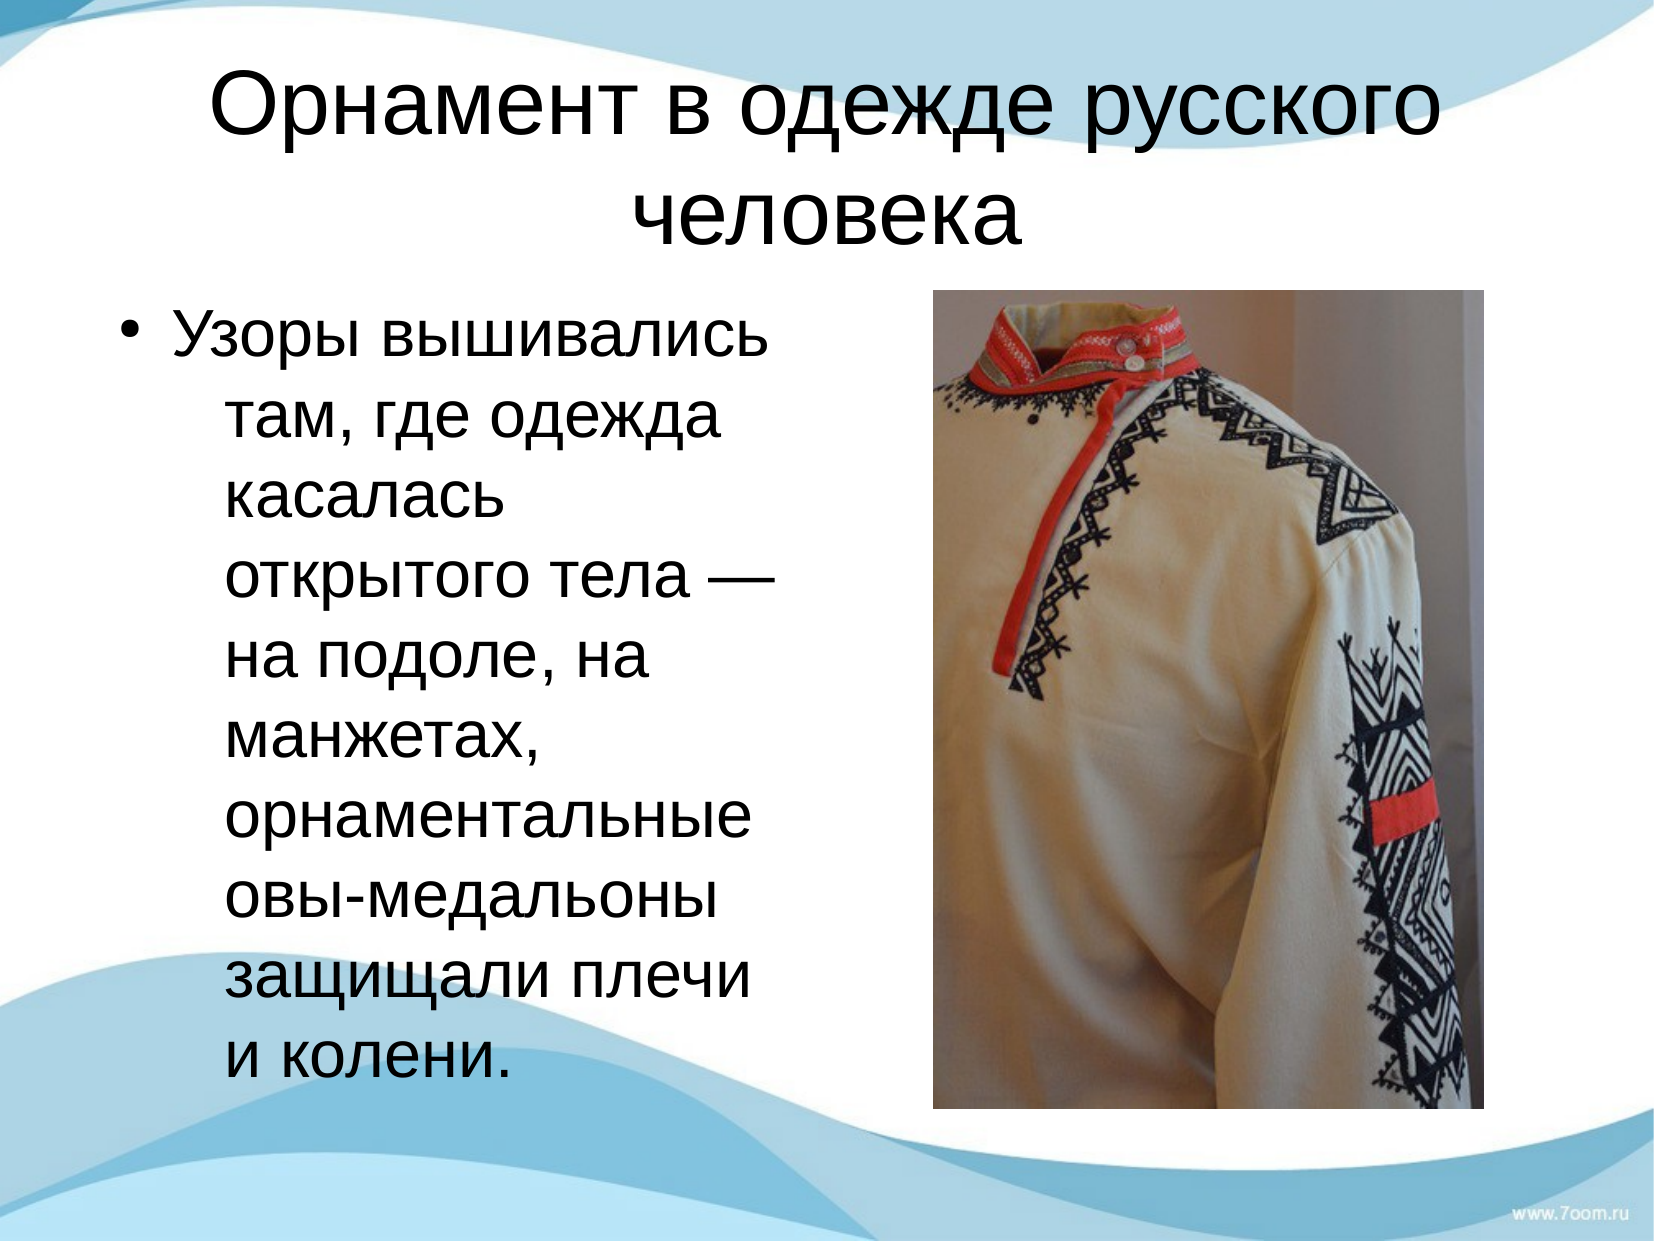

# Орнамент в одежде русского человека
Узоры вышивались там, где одежда касалась открытого тела — на подоле, на манжетах, орнаментальные овы-медальоны защищали плечи и колени.